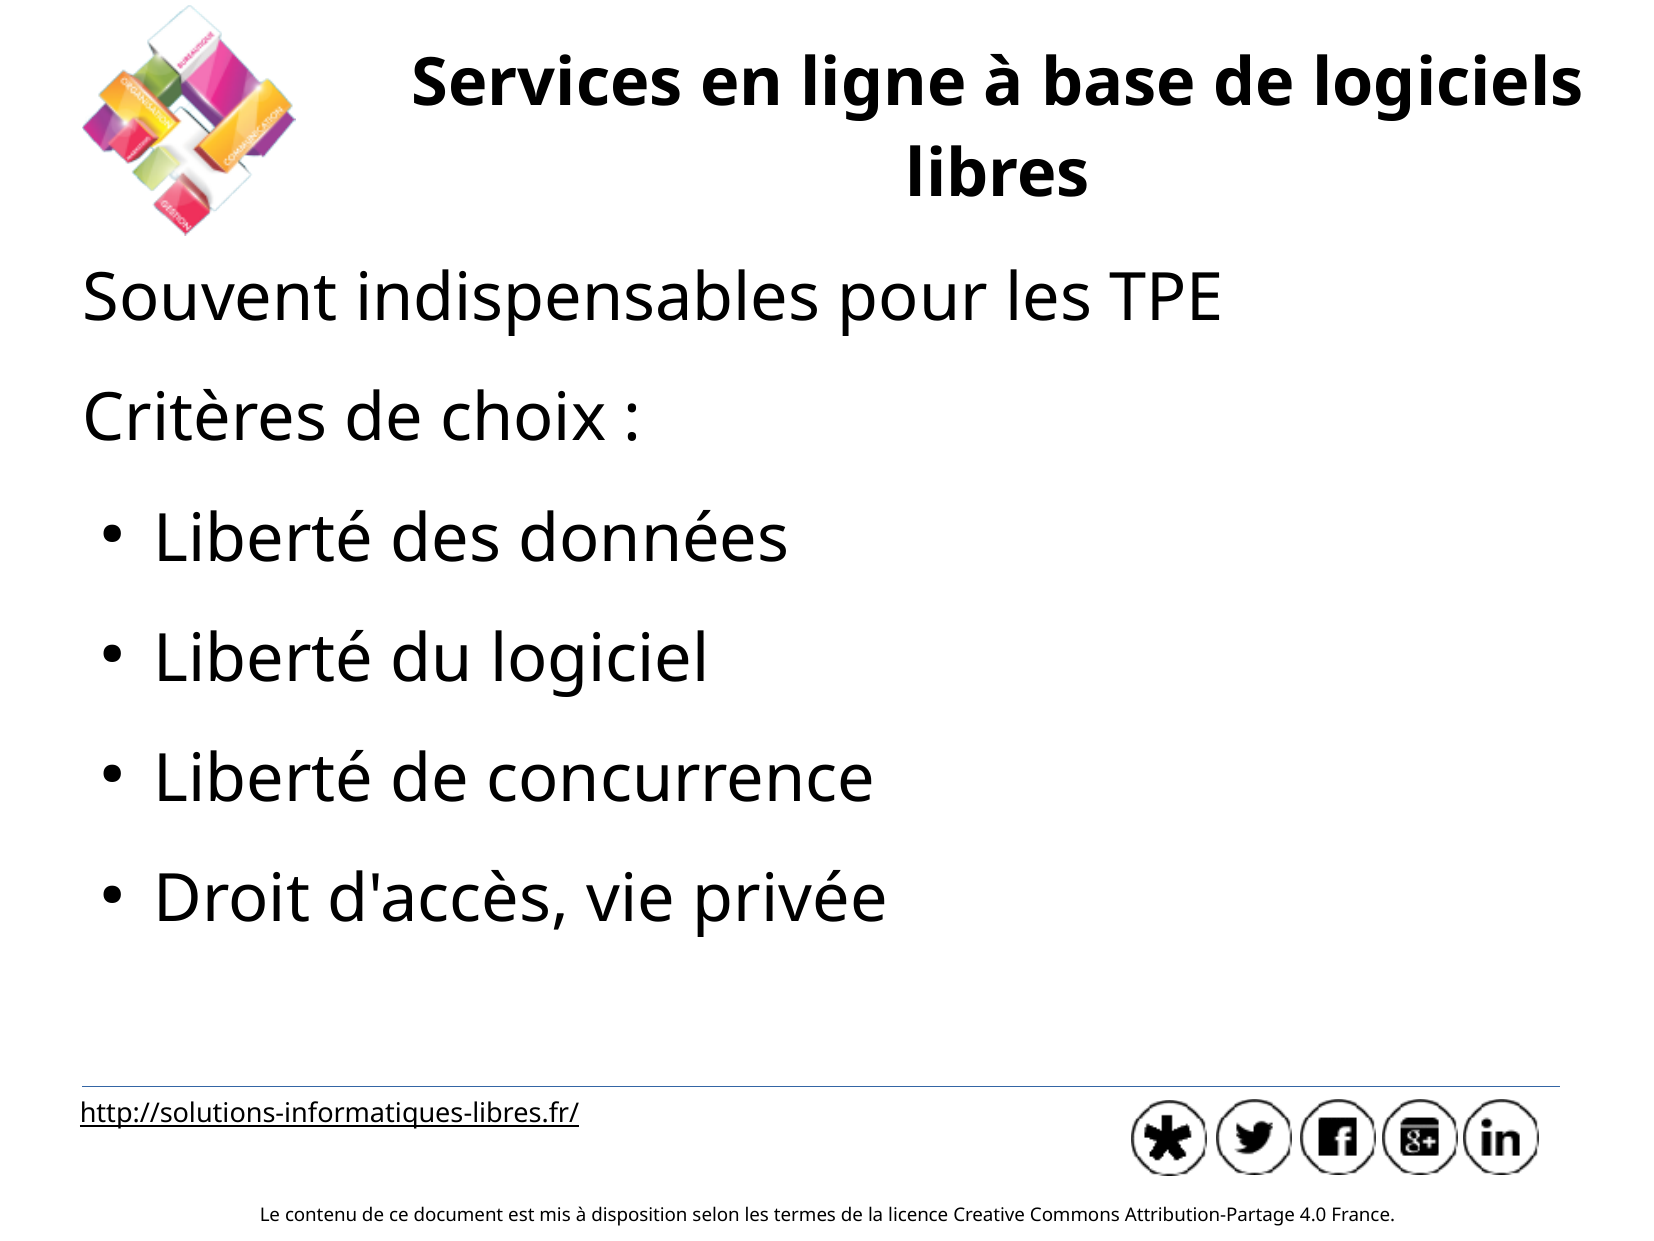

# Services en ligne à base de logiciels libres
Souvent indispensables pour les TPE
Critères de choix :
Liberté des données
Liberté du logiciel
Liberté de concurrence
Droit d'accès, vie privée